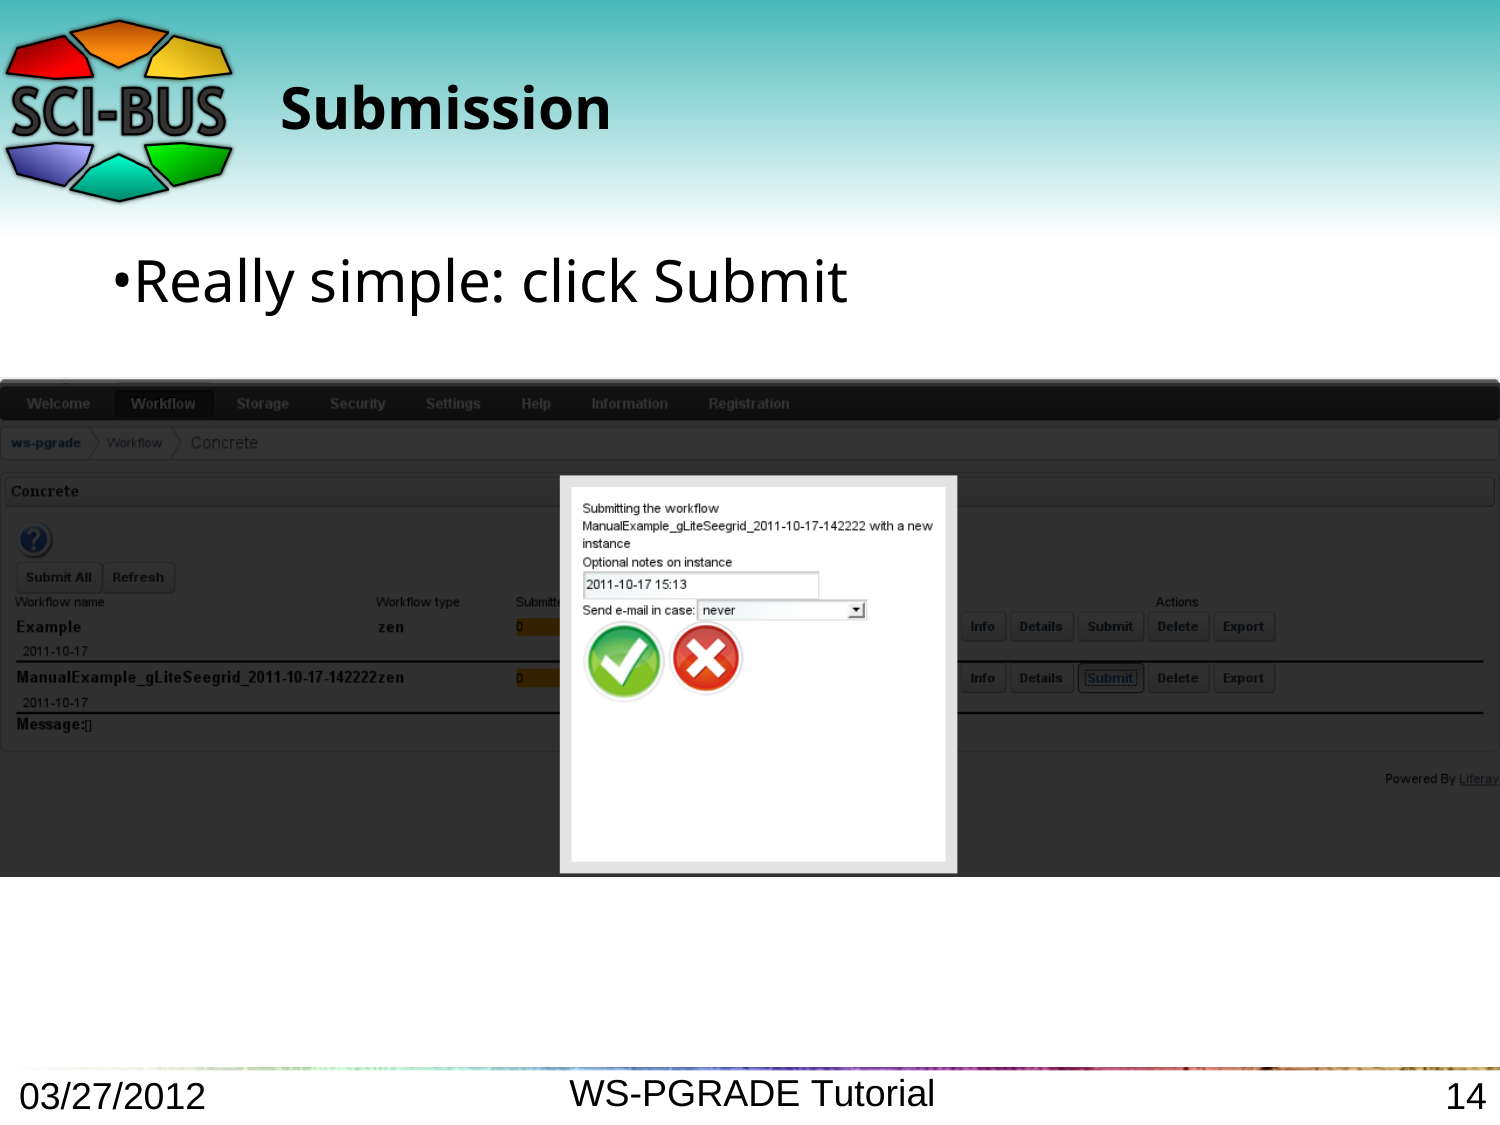

# Submission
Really simple: click Submit
Footer
5/29/2006
14